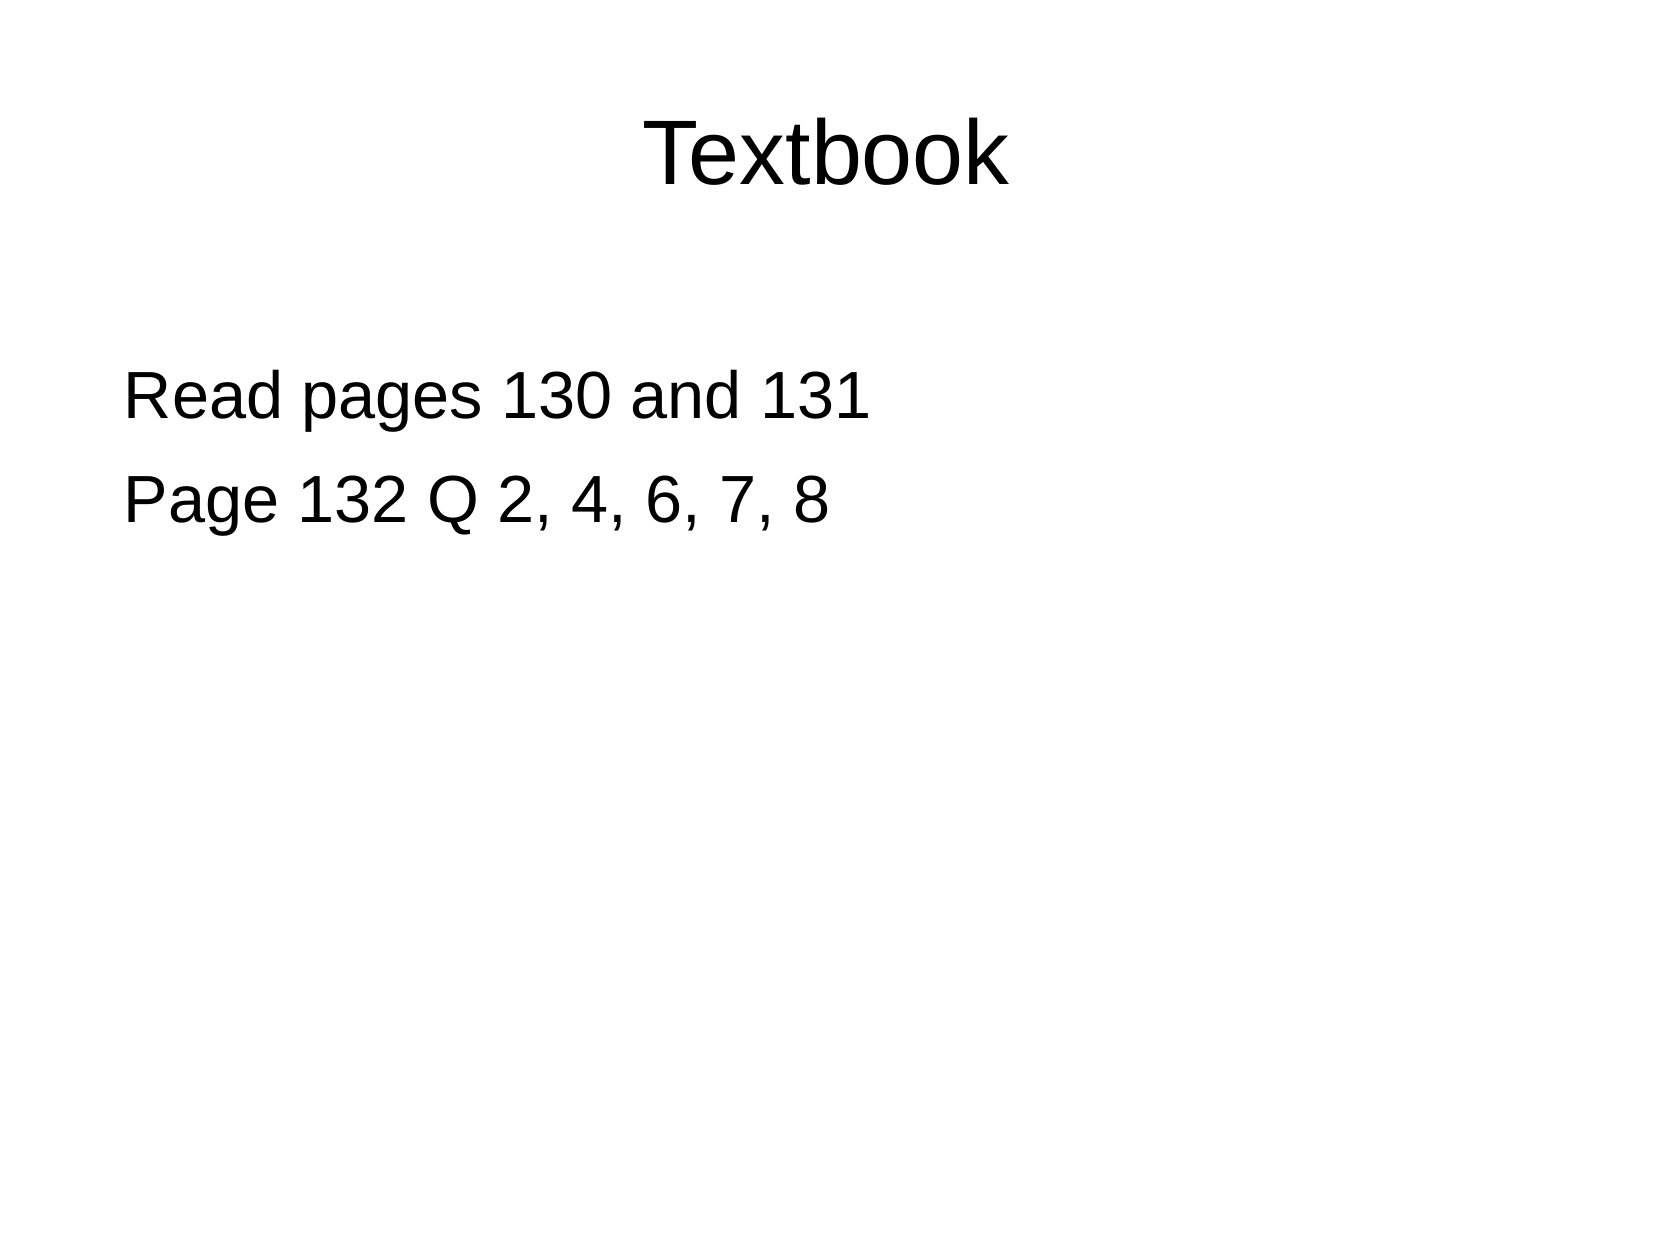

# Textbook
Read pages 130 and 131
Page 132 Q 2, 4, 6, 7, 8